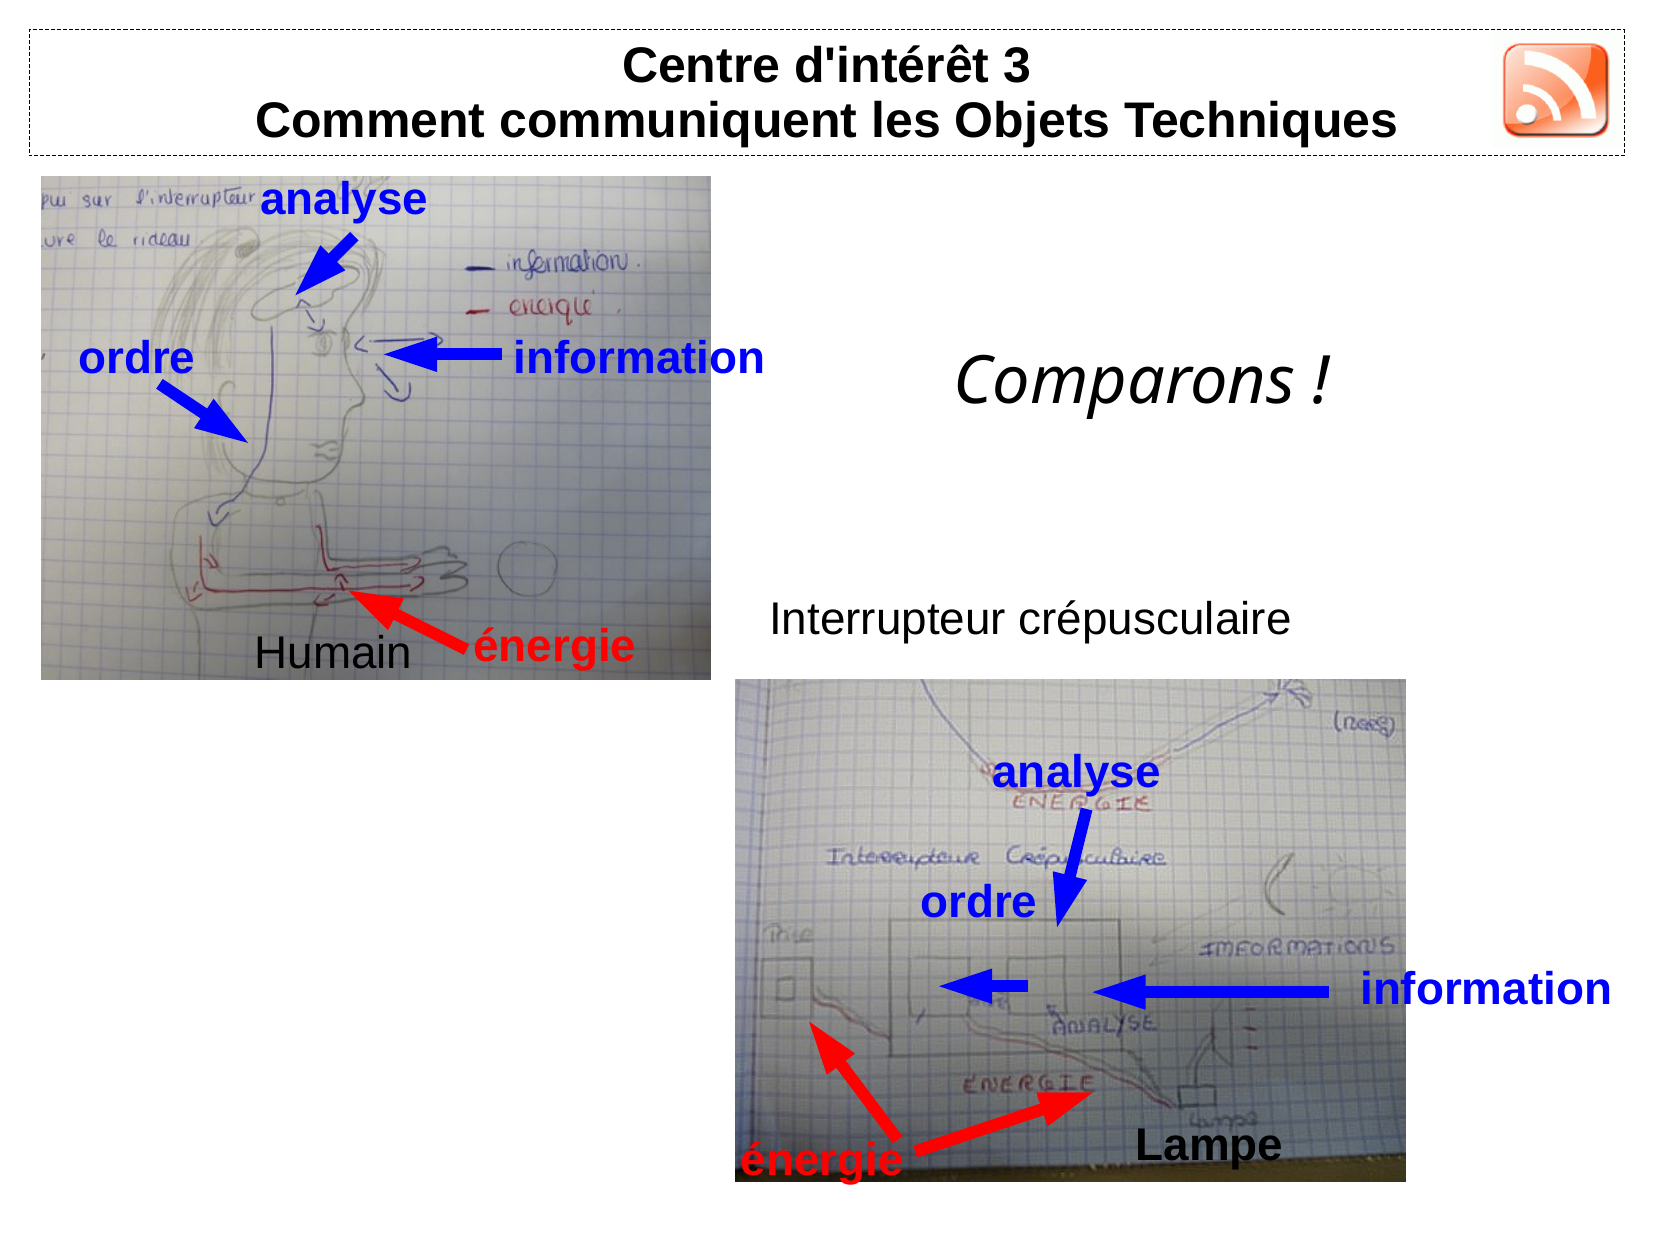

Centre d'intérêt 3
Comment communiquent les Objets Techniques
analyse
ordre
information
Comparons !
Interrupteur crépusculaire
énergie
Humain
analyse
ordre
information
Lampe
énergie